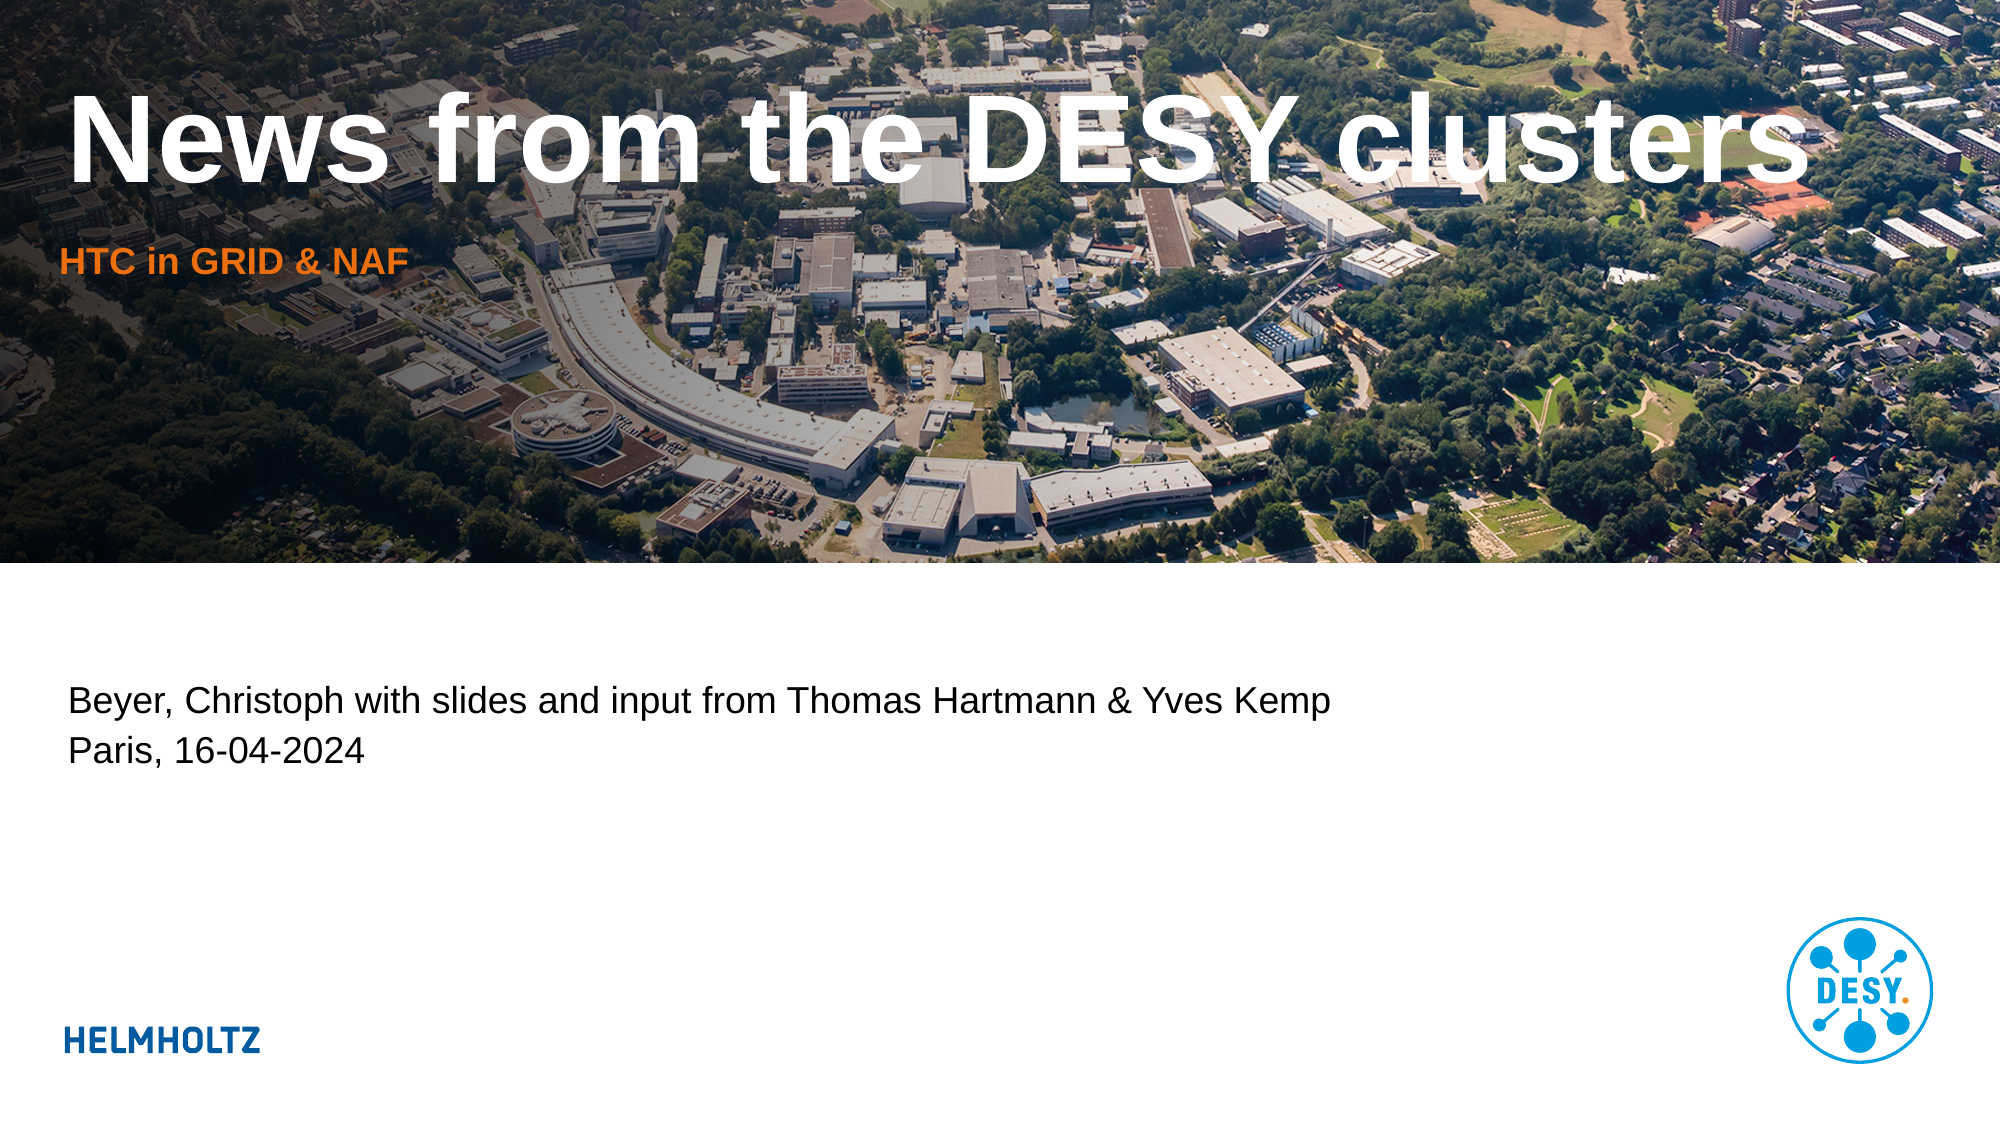

# News from the DESY clusters
HTC in GRID & NAF
Beyer, Christoph with slides and input from Thomas Hartmann & Yves Kemp
Paris, 16-04-2024